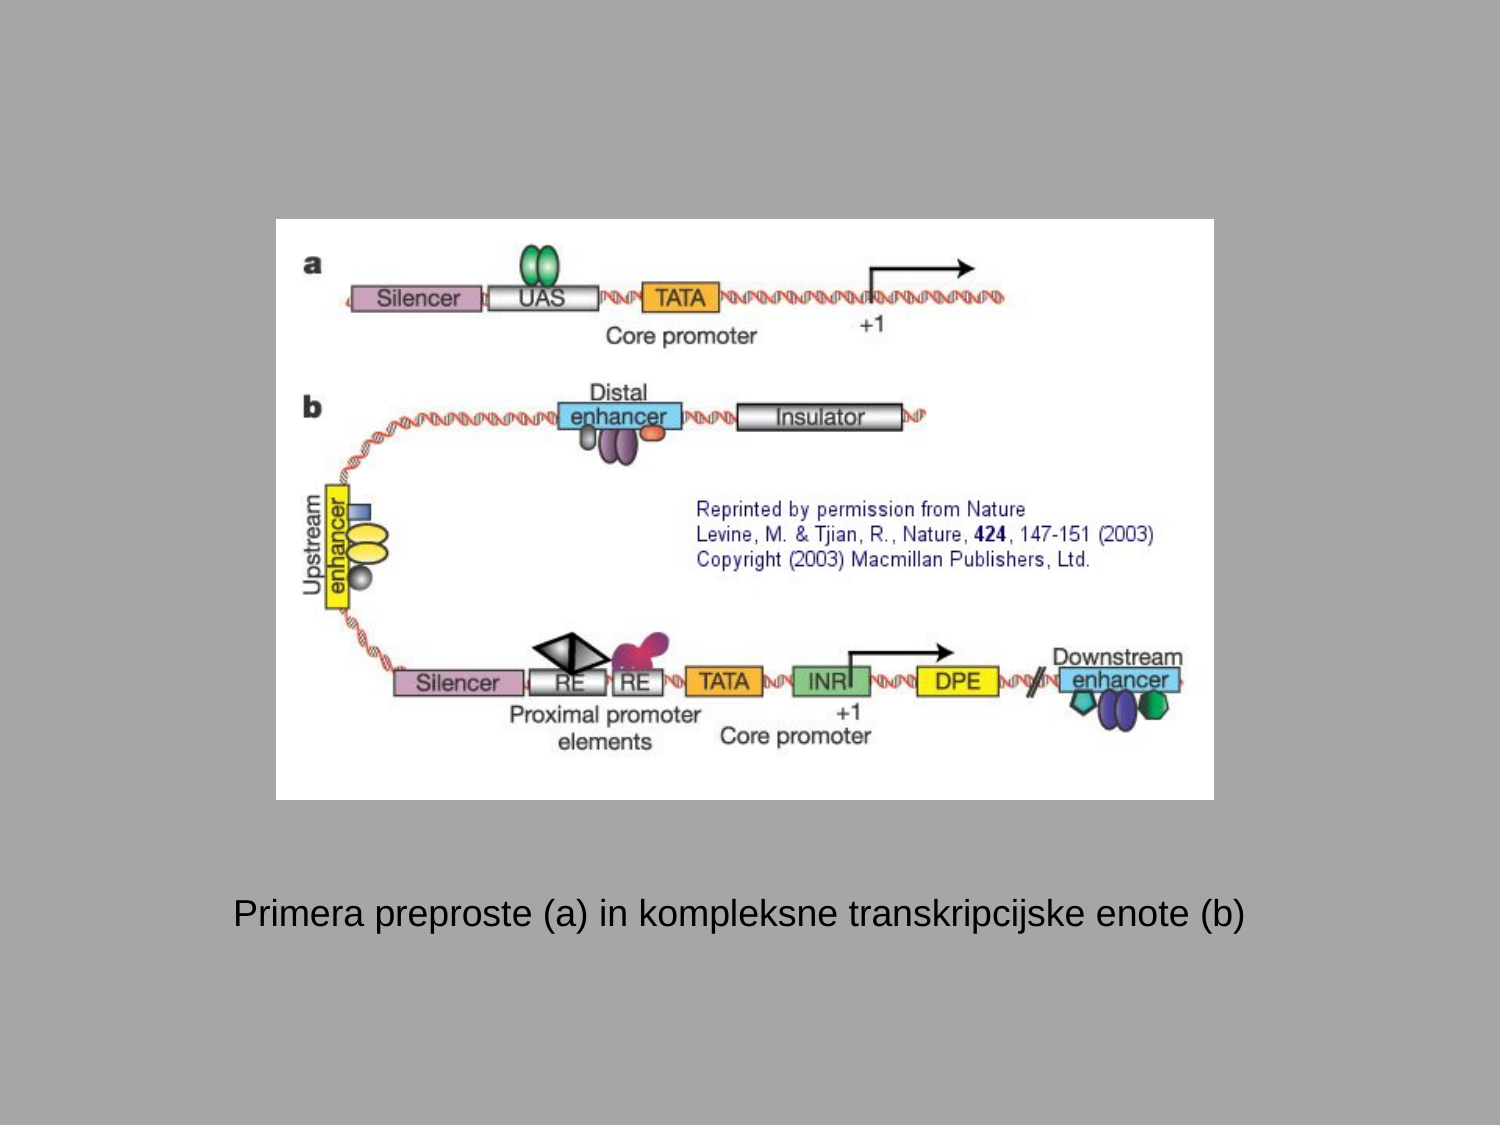

Primera preproste (a) in kompleksne transkripcijske enote (b)